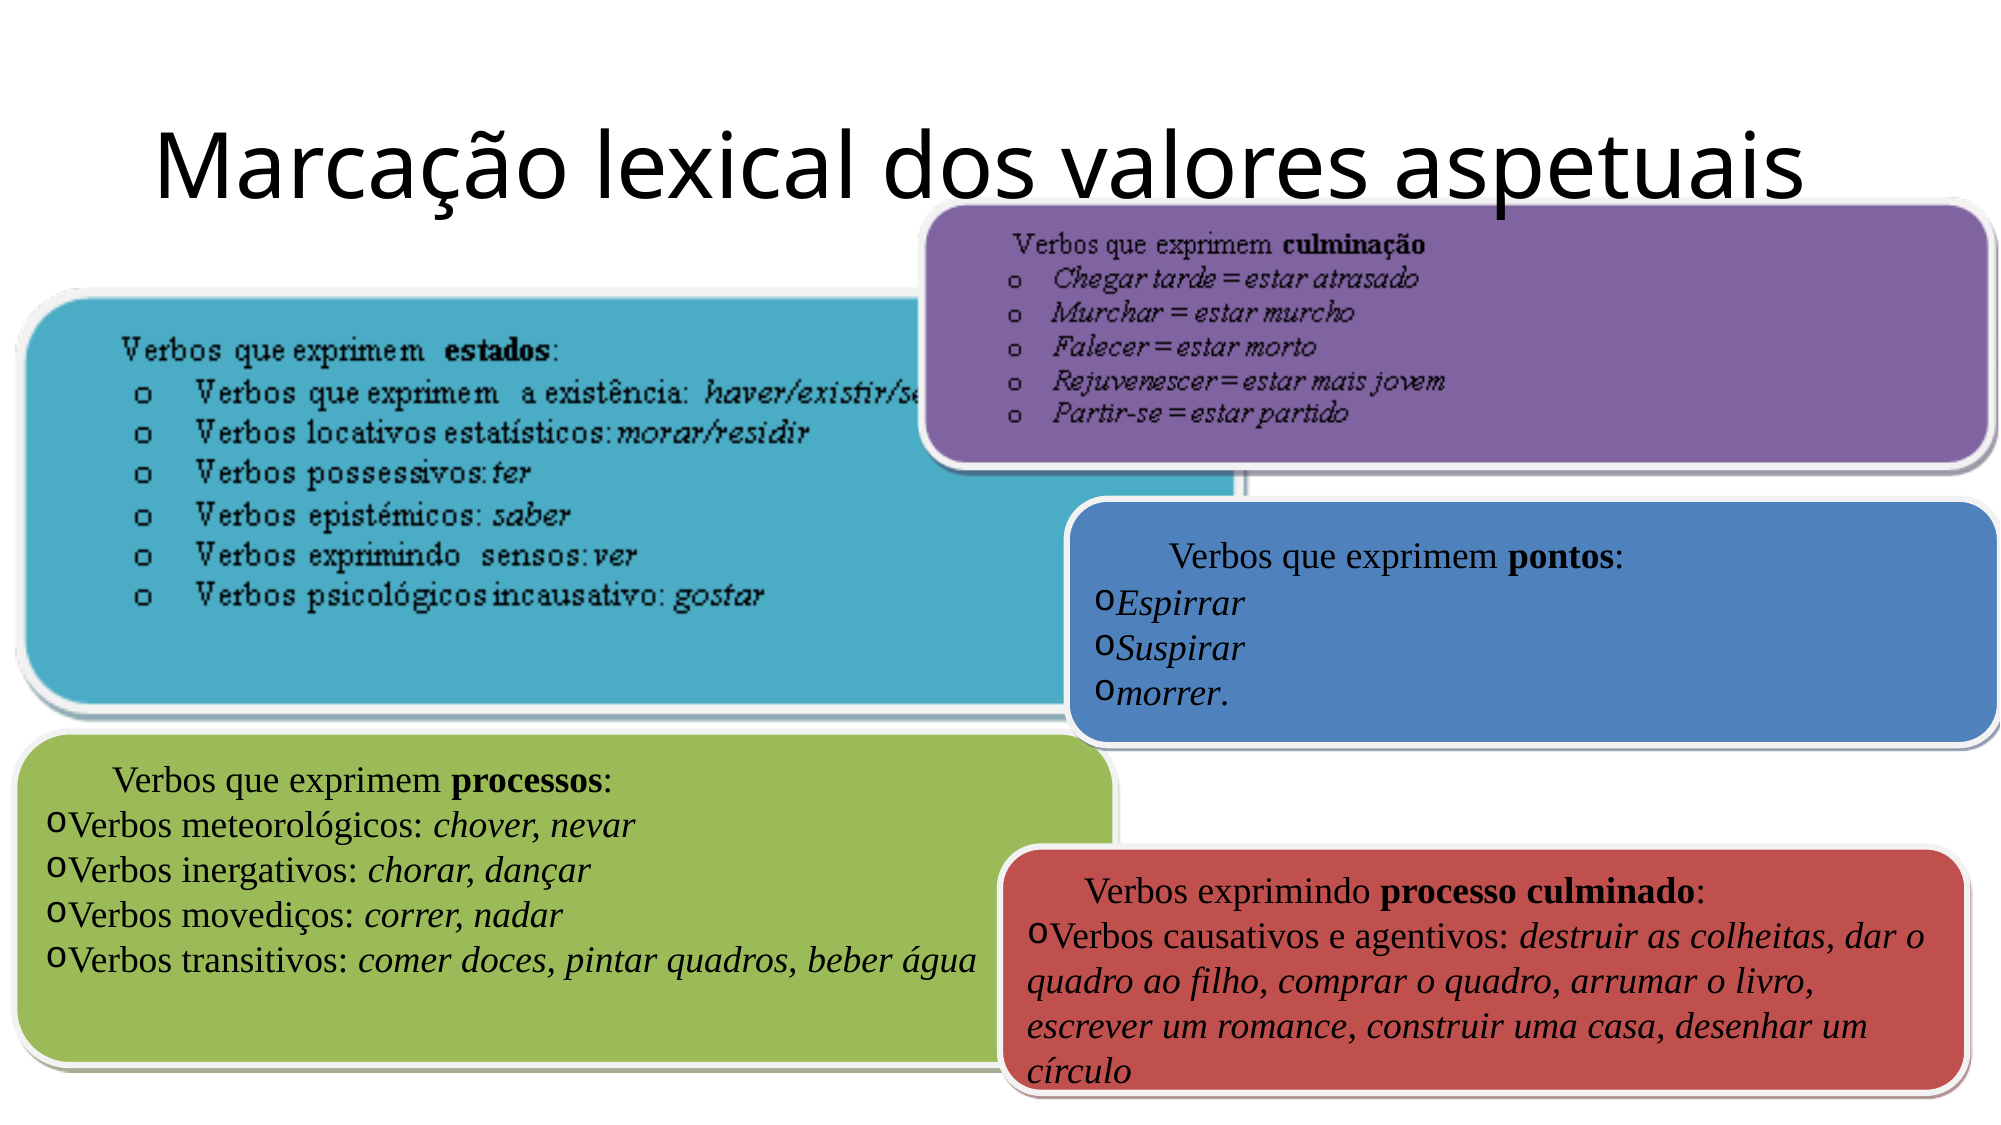

# Marcação lexical dos valores aspetuais
 Verbos que exprimem pontos:
Espirrar
Suspirar
morrer.
 Verbos que exprimem processos:
Verbos meteorológicos: chover, nevar
Verbos inergativos: chorar, dançar
Verbos movediços: correr, nadar
Verbos transitivos: comer doces, pintar quadros, beber água
 Verbos exprimindo processo culminado:
Verbos causativos e agentivos: destruir as colheitas, dar o quadro ao filho, comprar o quadro, arrumar o livro, escrever um romance, construir uma casa, desenhar um círculo